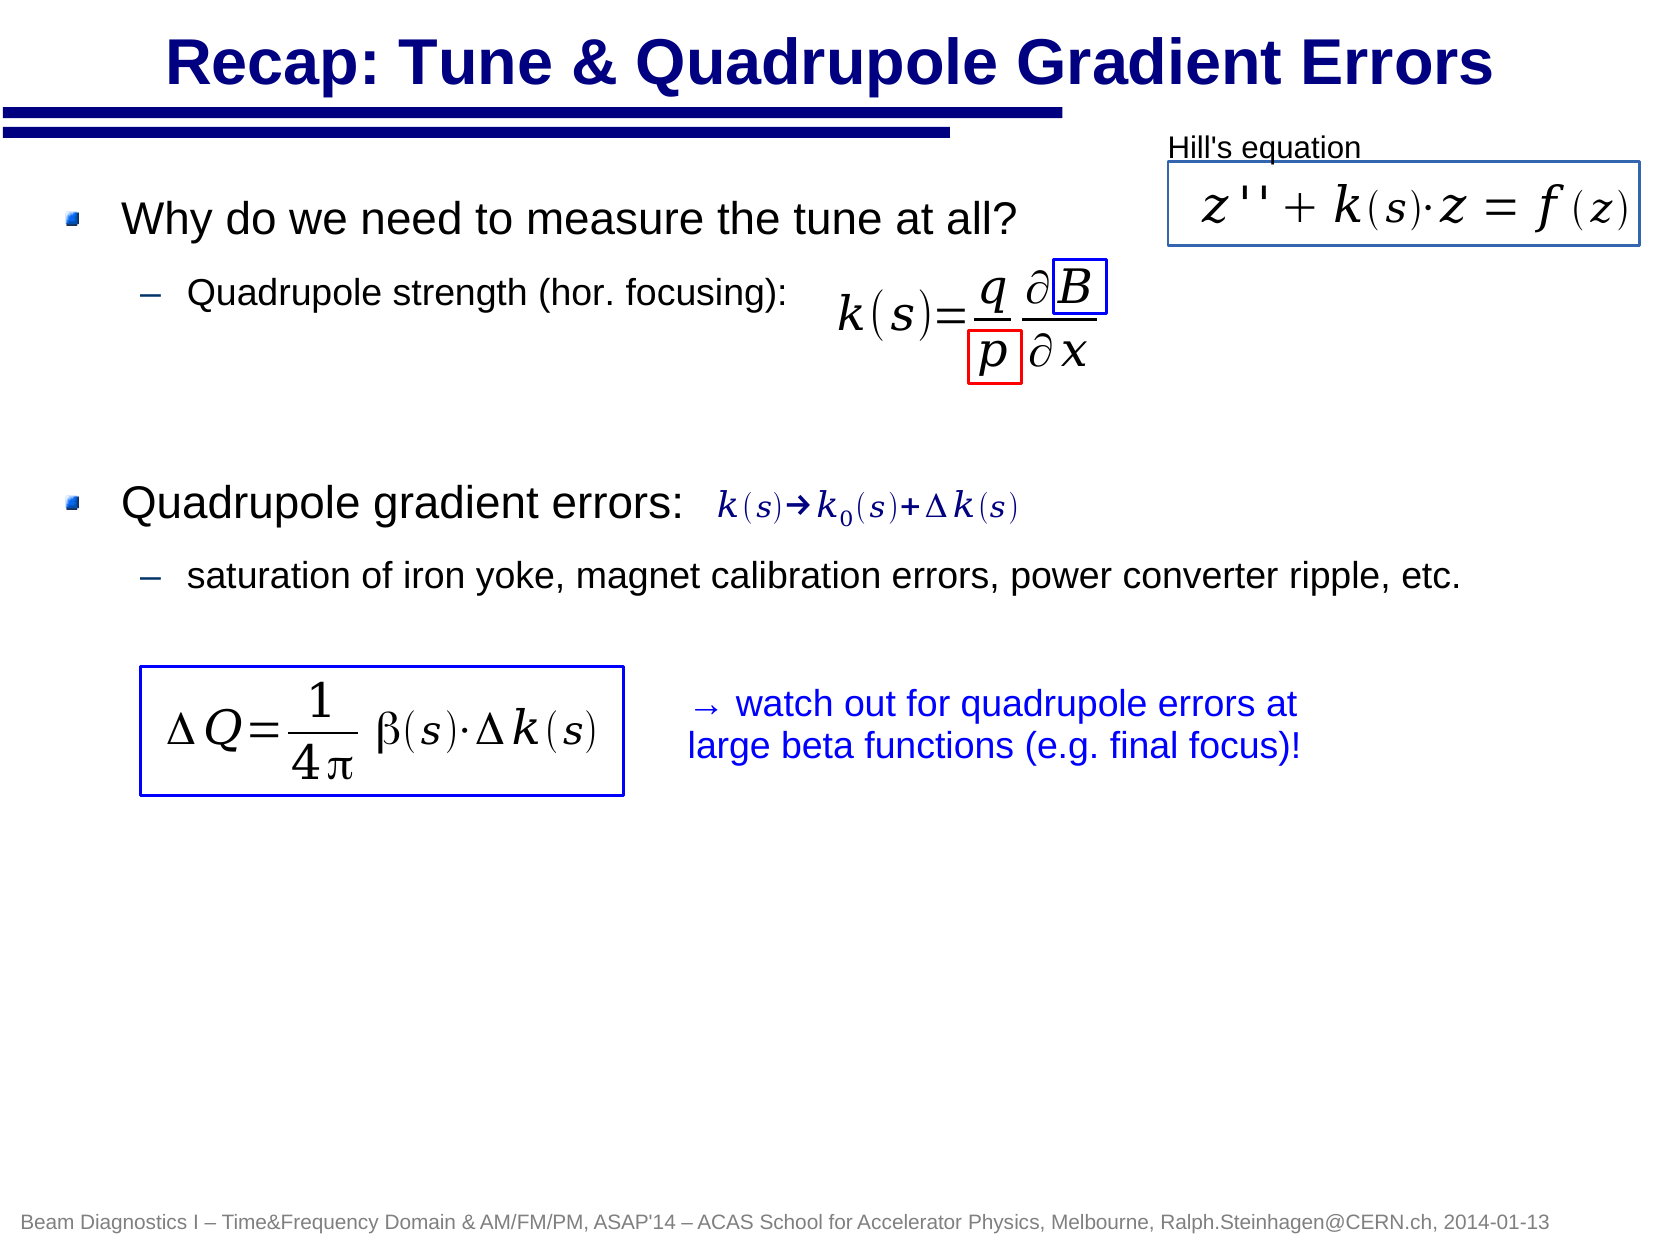

# Recap: Tune & Quadrupole Gradient Errors
Hill's equation
Why do we need to measure the tune at all?
Quadrupole strength (hor. focusing):
Quadrupole gradient errors:
saturation of iron yoke, magnet calibration errors, power converter ripple, etc.
→ watch out for quadrupole errors at
large beta functions (e.g. final focus)!